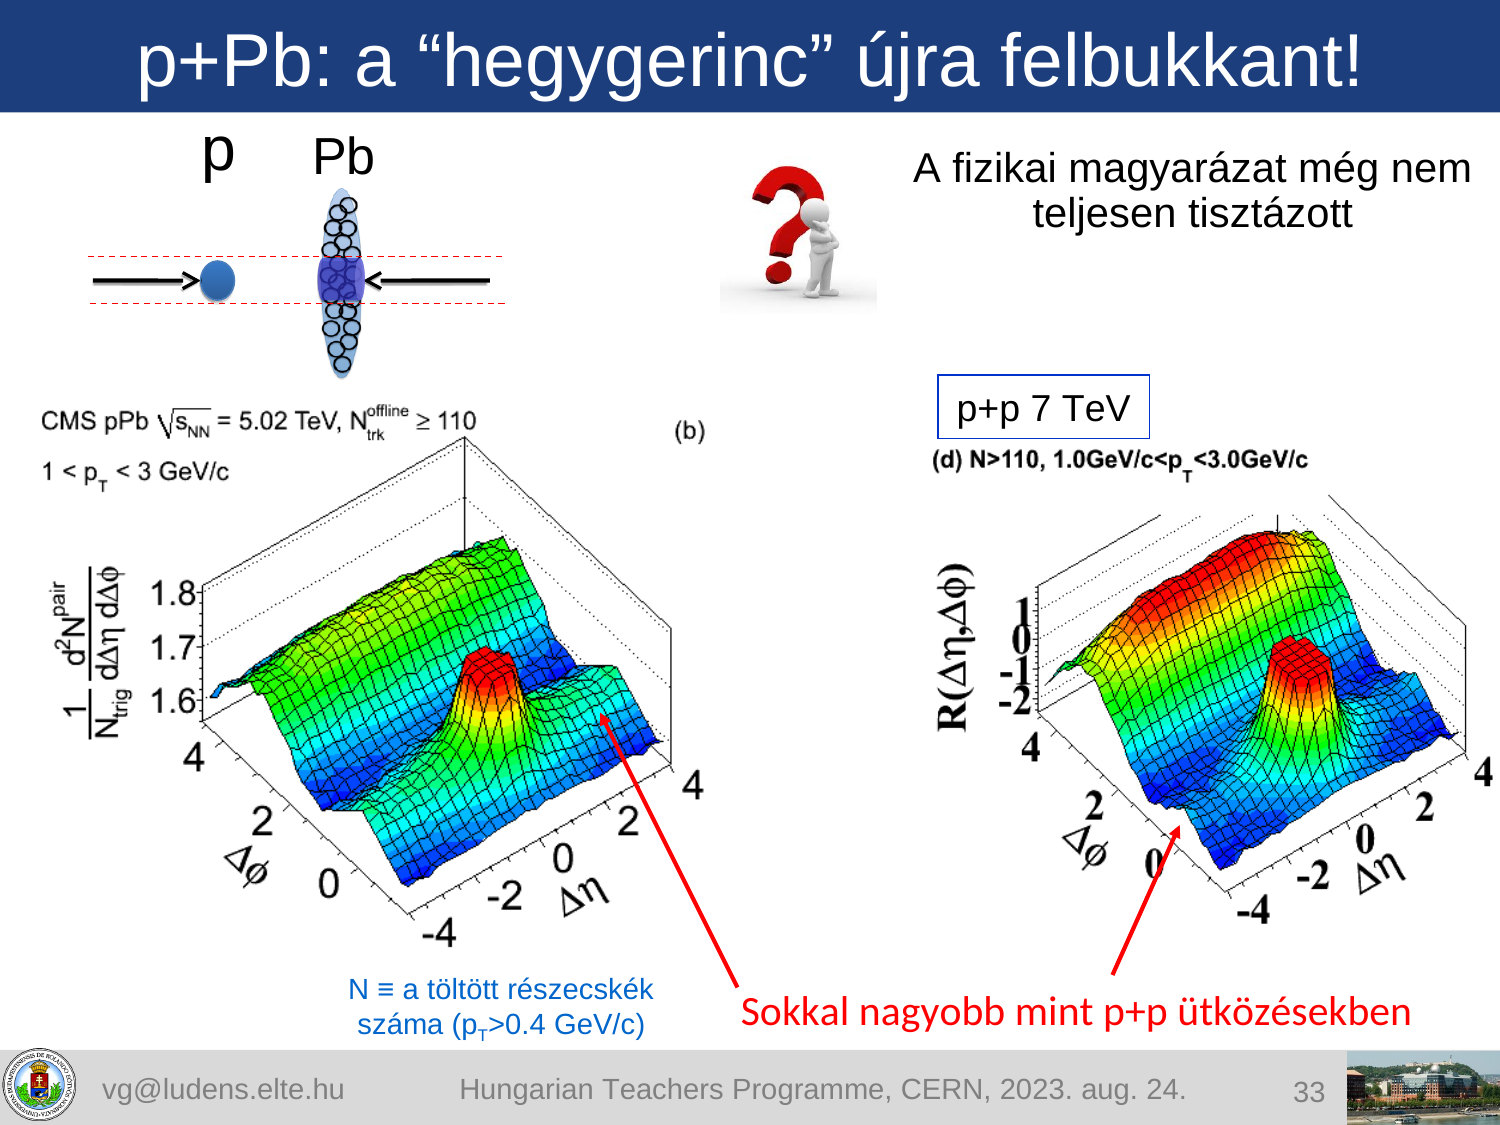

# p+Pb: a “hegygerinc” újra felbukkant!
p
Pb
A fizikai magyarázat még nem teljesen tisztázott
p+p 7 TeV
N ≡ a töltött részecskék száma (pT>0.4 GeV/c)
Sokkal nagyobb mint p+p ütközésekben
33